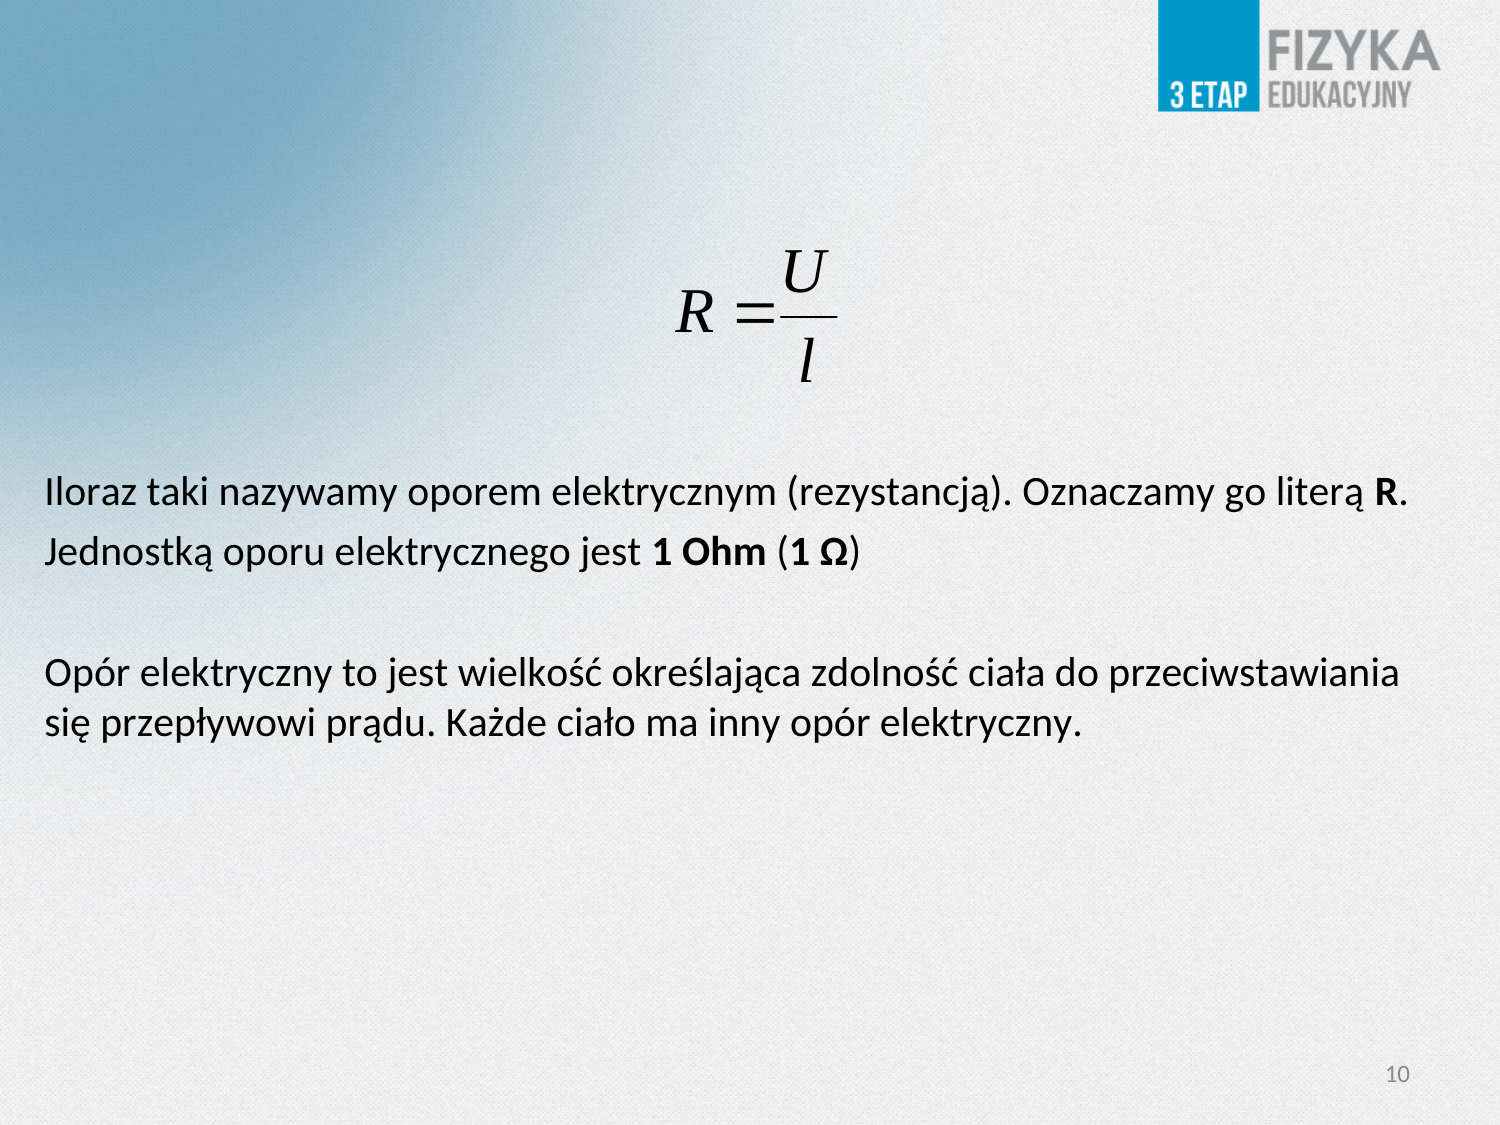

Iloraz taki nazywamy oporem elektrycznym (rezystancją). Oznaczamy go literą R.
Jednostką oporu elektrycznego jest 1 Ohm (1 Ω)
Opór elektryczny to jest wielkość określająca zdolność ciała do przeciwstawiania się przepływowi prądu. Każde ciało ma inny opór elektryczny.